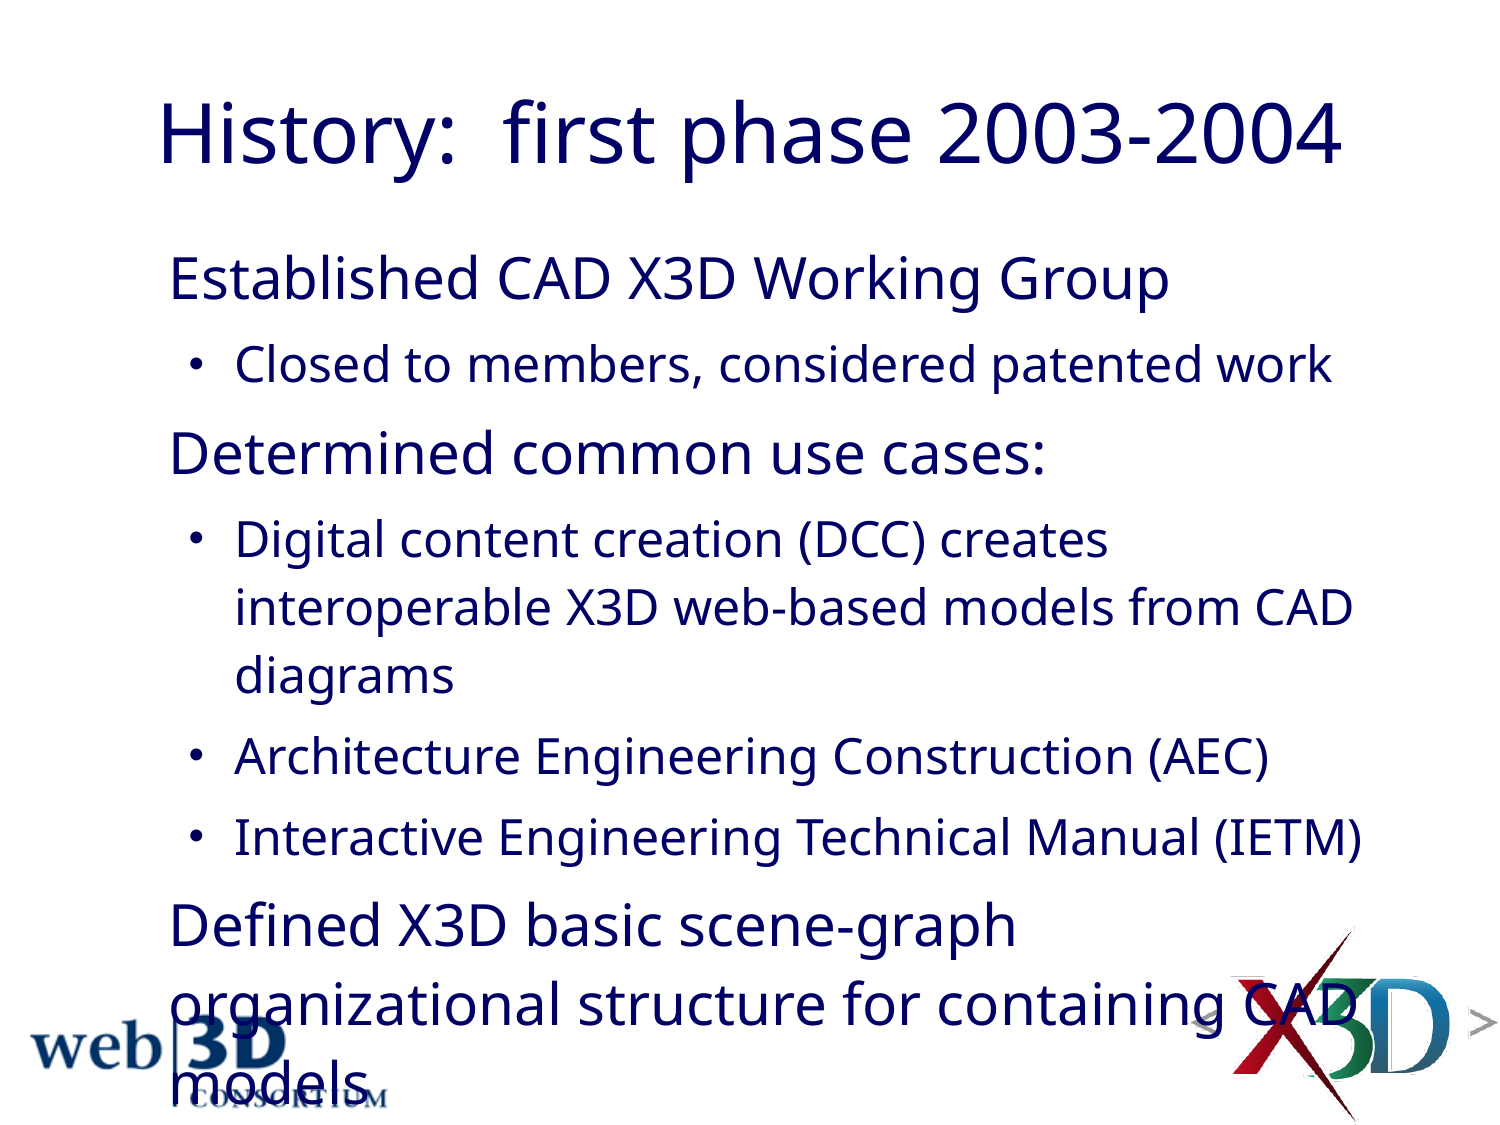

# History: first phase 2003-2004
Established CAD X3D Working Group
Closed to members, considered patented work
Determined common use cases:
Digital content creation (DCC) creates interoperable X3D web-based models from CAD diagrams
Architecture Engineering Construction (AEC)
Interactive Engineering Technical Manual (IETM)
Defined X3D basic scene-graph organizational structure for containing CAD models
Face, Part, Assembly, Layer